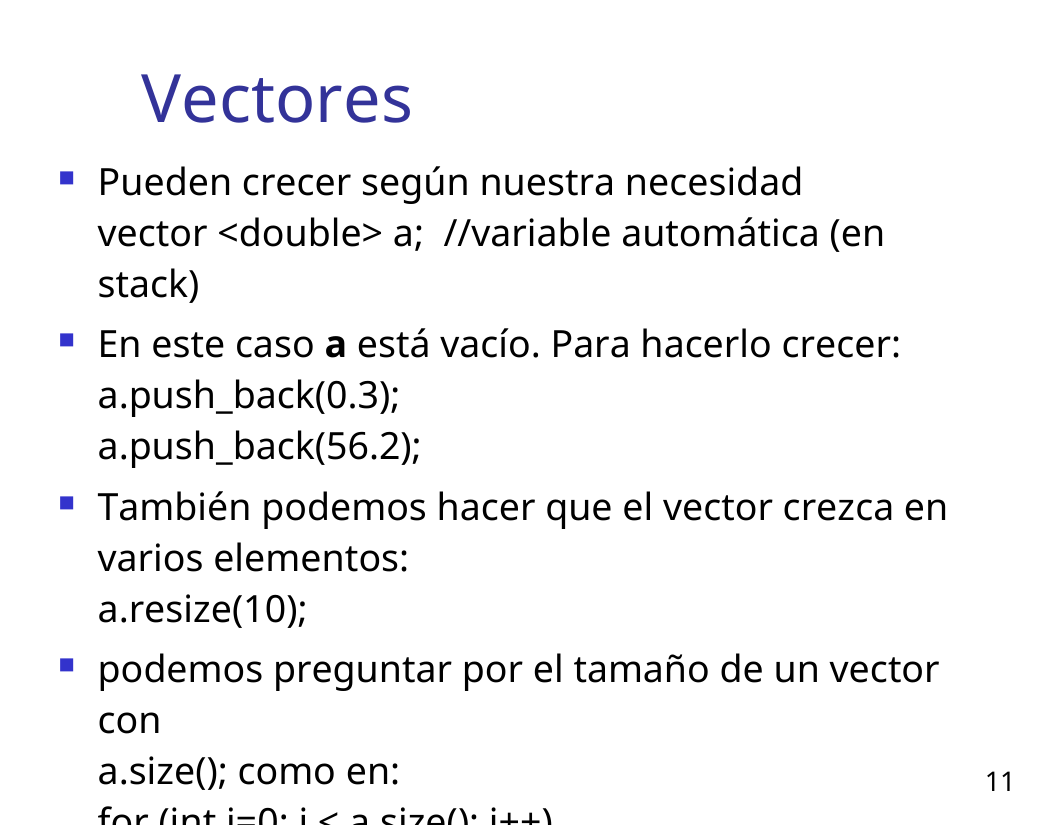

# Vectores
Pueden crecer según nuestra necesidad
vector <double> a; //variable automática (en stack)
En este caso a está vacío. Para hacerlo crecer:
a.push_back(0.3);
a.push_back(56.2);
También podemos hacer que el vector crezca en varios elementos:
a.resize(10);
podemos preguntar por el tamaño de un vector con
a.size(); como en:
for (int i=0; i < a.size(); i++)
 // ..... ¿Documentación? Ver www.cplusplus.com
11